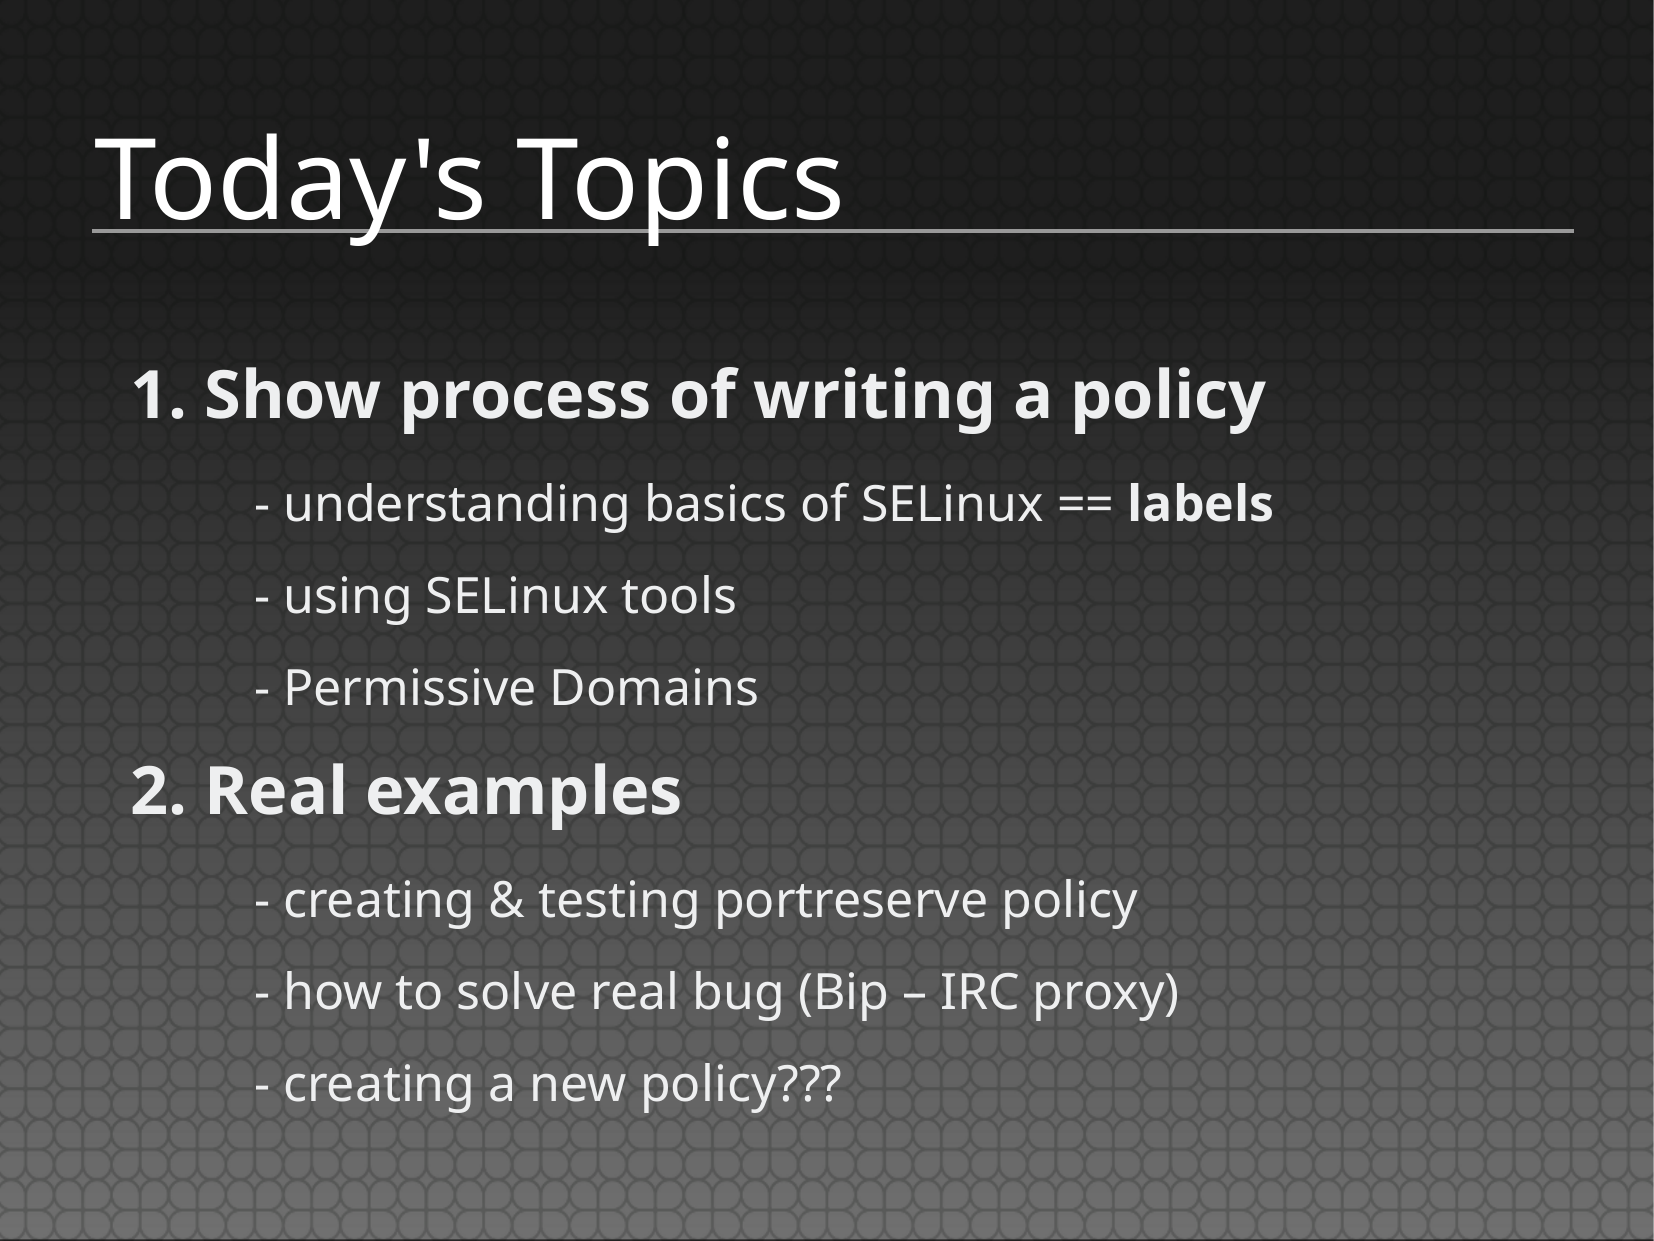

# Today's Topics
 Show process of writing a policy
- understanding basics of SELinux == labels
- using SELinux tools
- Permissive Domains
 Real examples
- creating & testing portreserve policy
- how to solve real bug (Bip – IRC proxy)
- creating a new policy???